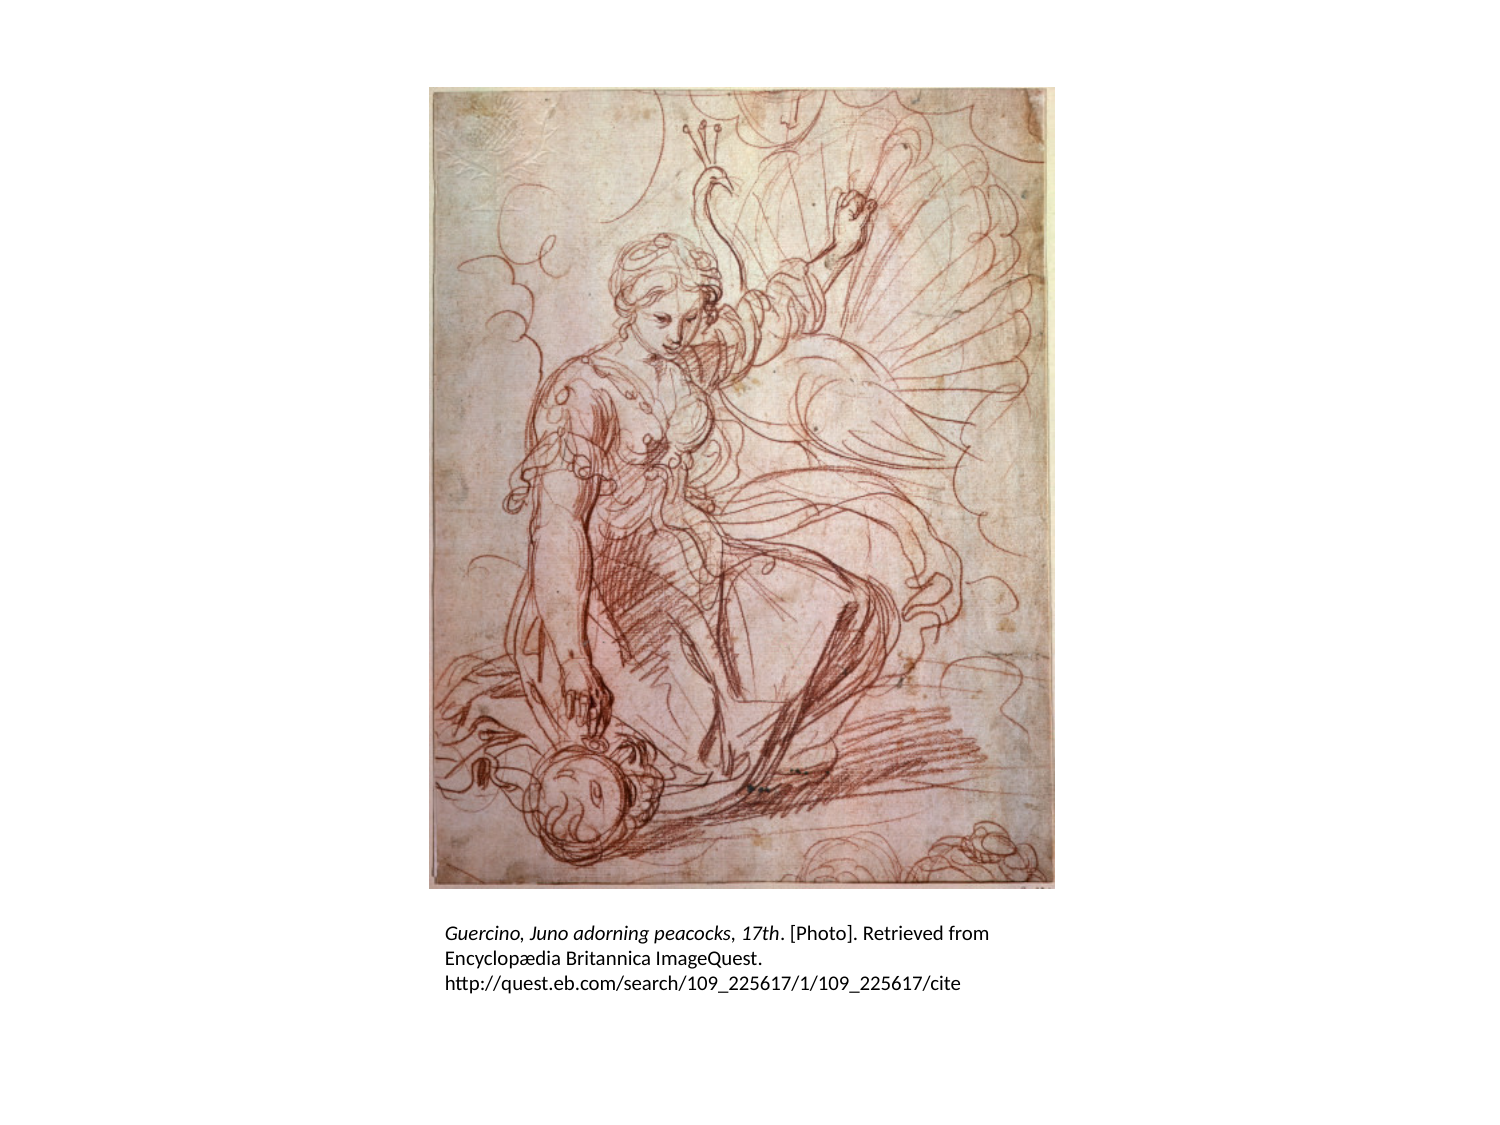

Guercino, Juno adorning peacocks, 17th. [Photo]. Retrieved from Encyclopædia Britannica ImageQuest.
http://quest.eb.com/search/109_225617/1/109_225617/cite